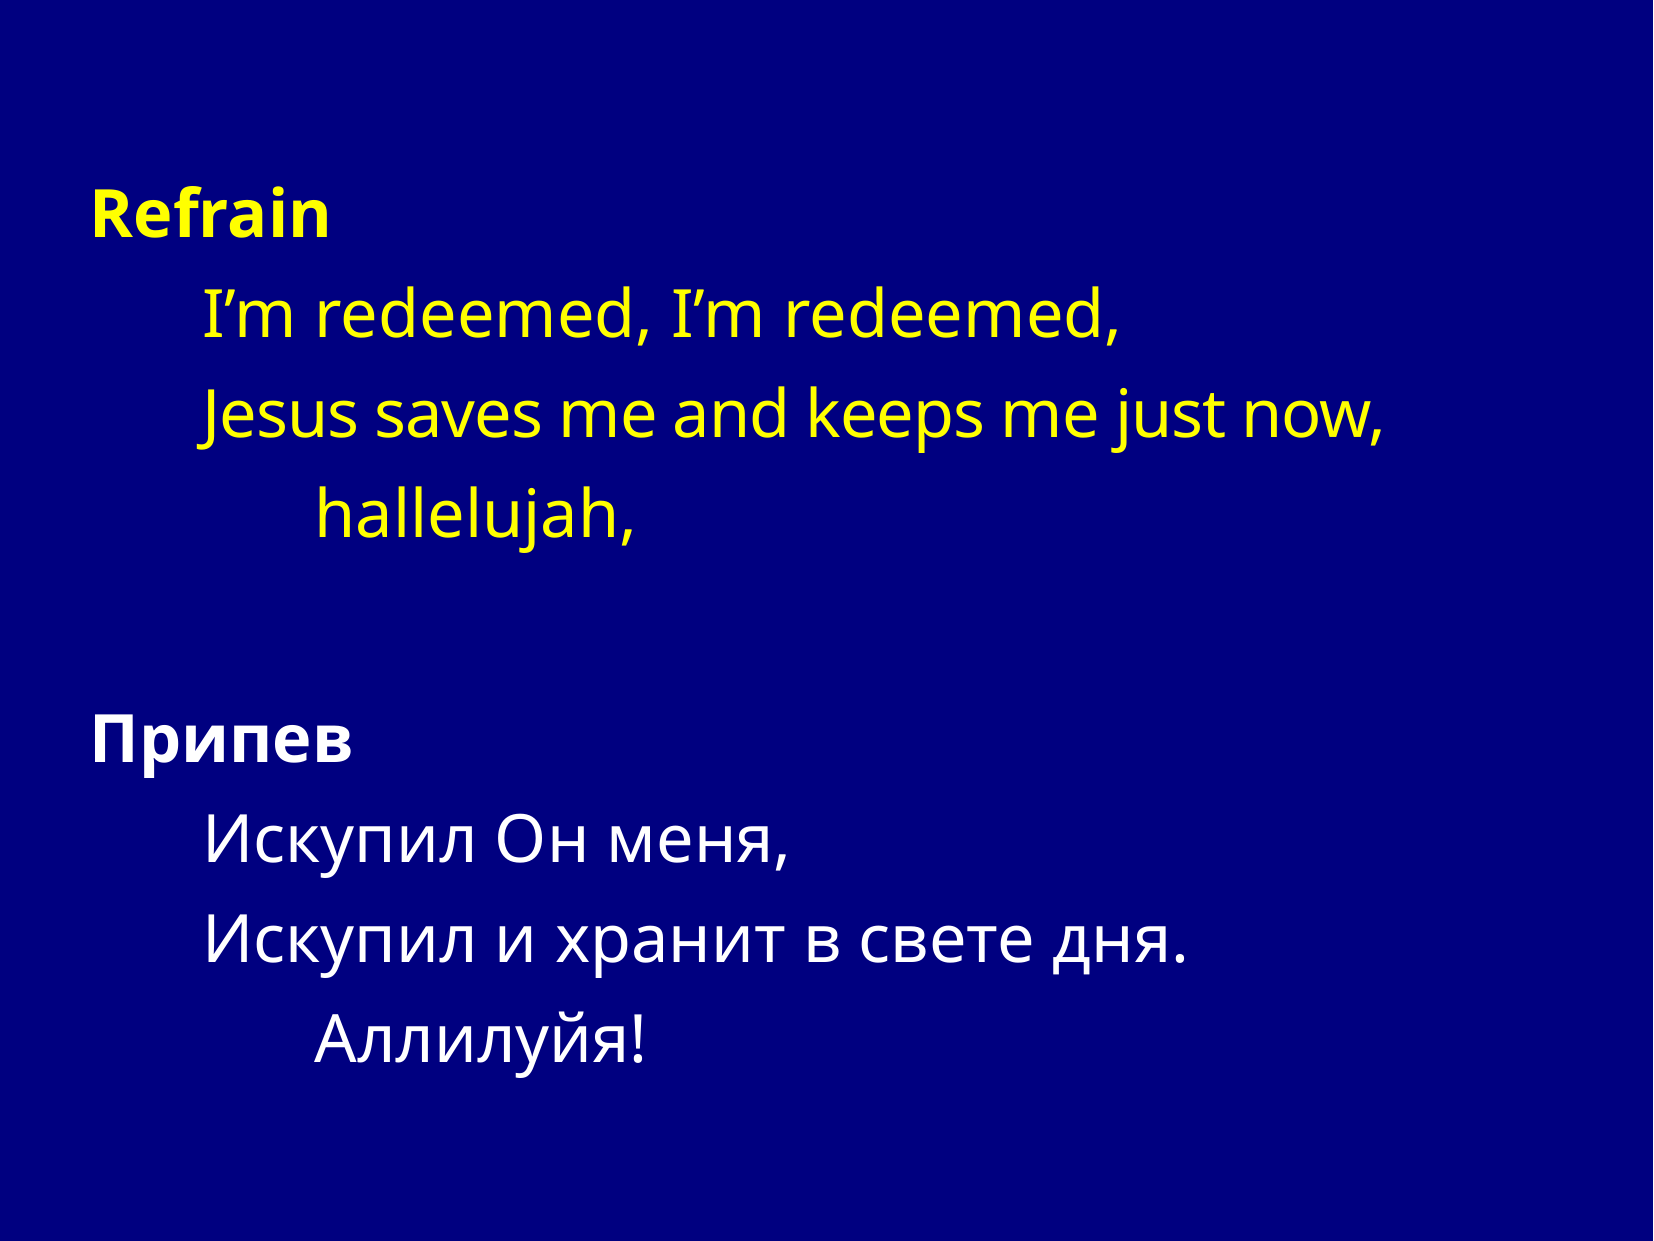

Refrain
	I’m redeemed, I’m redeemed,
	Jesus saves me and keeps me just now,
		hallelujah,
Припев
	Искупил Он меня,
	Искупил и хранит в свете дня.
		Аллилуйя!